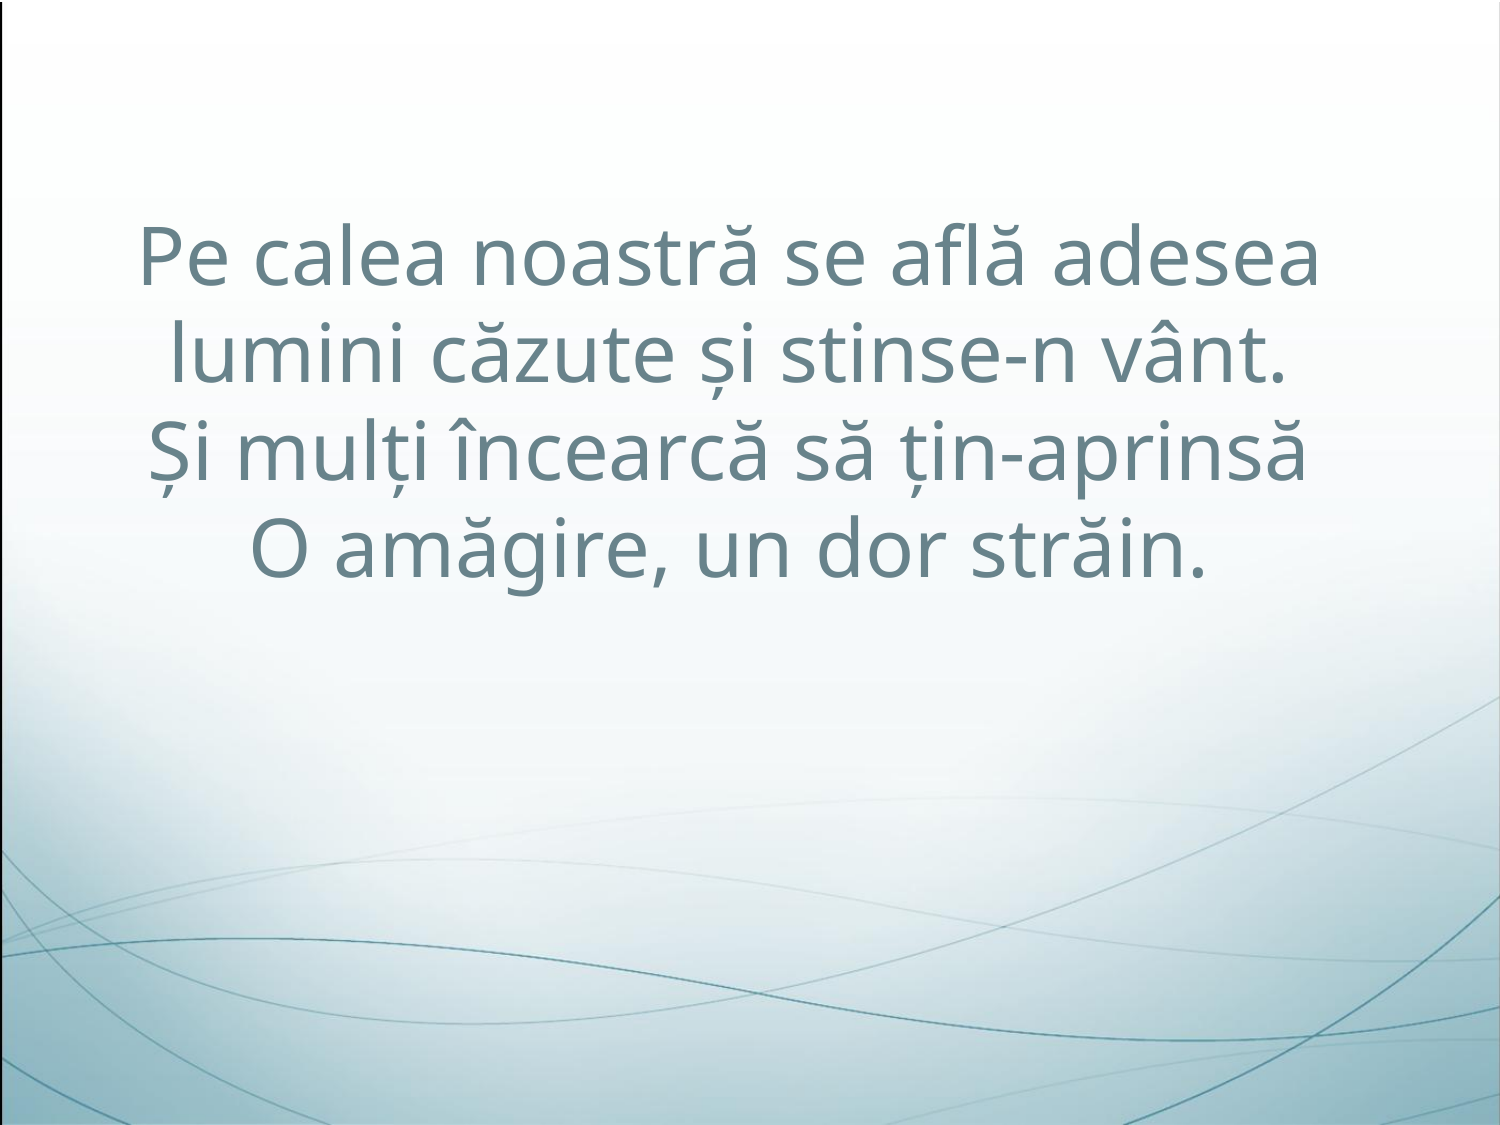

Pe calea noastră se află adesea
lumini căzute şi stinse-n vânt.
Şi mulţi încearcă să ţin-aprinsă
O amăgire, un dor străin.